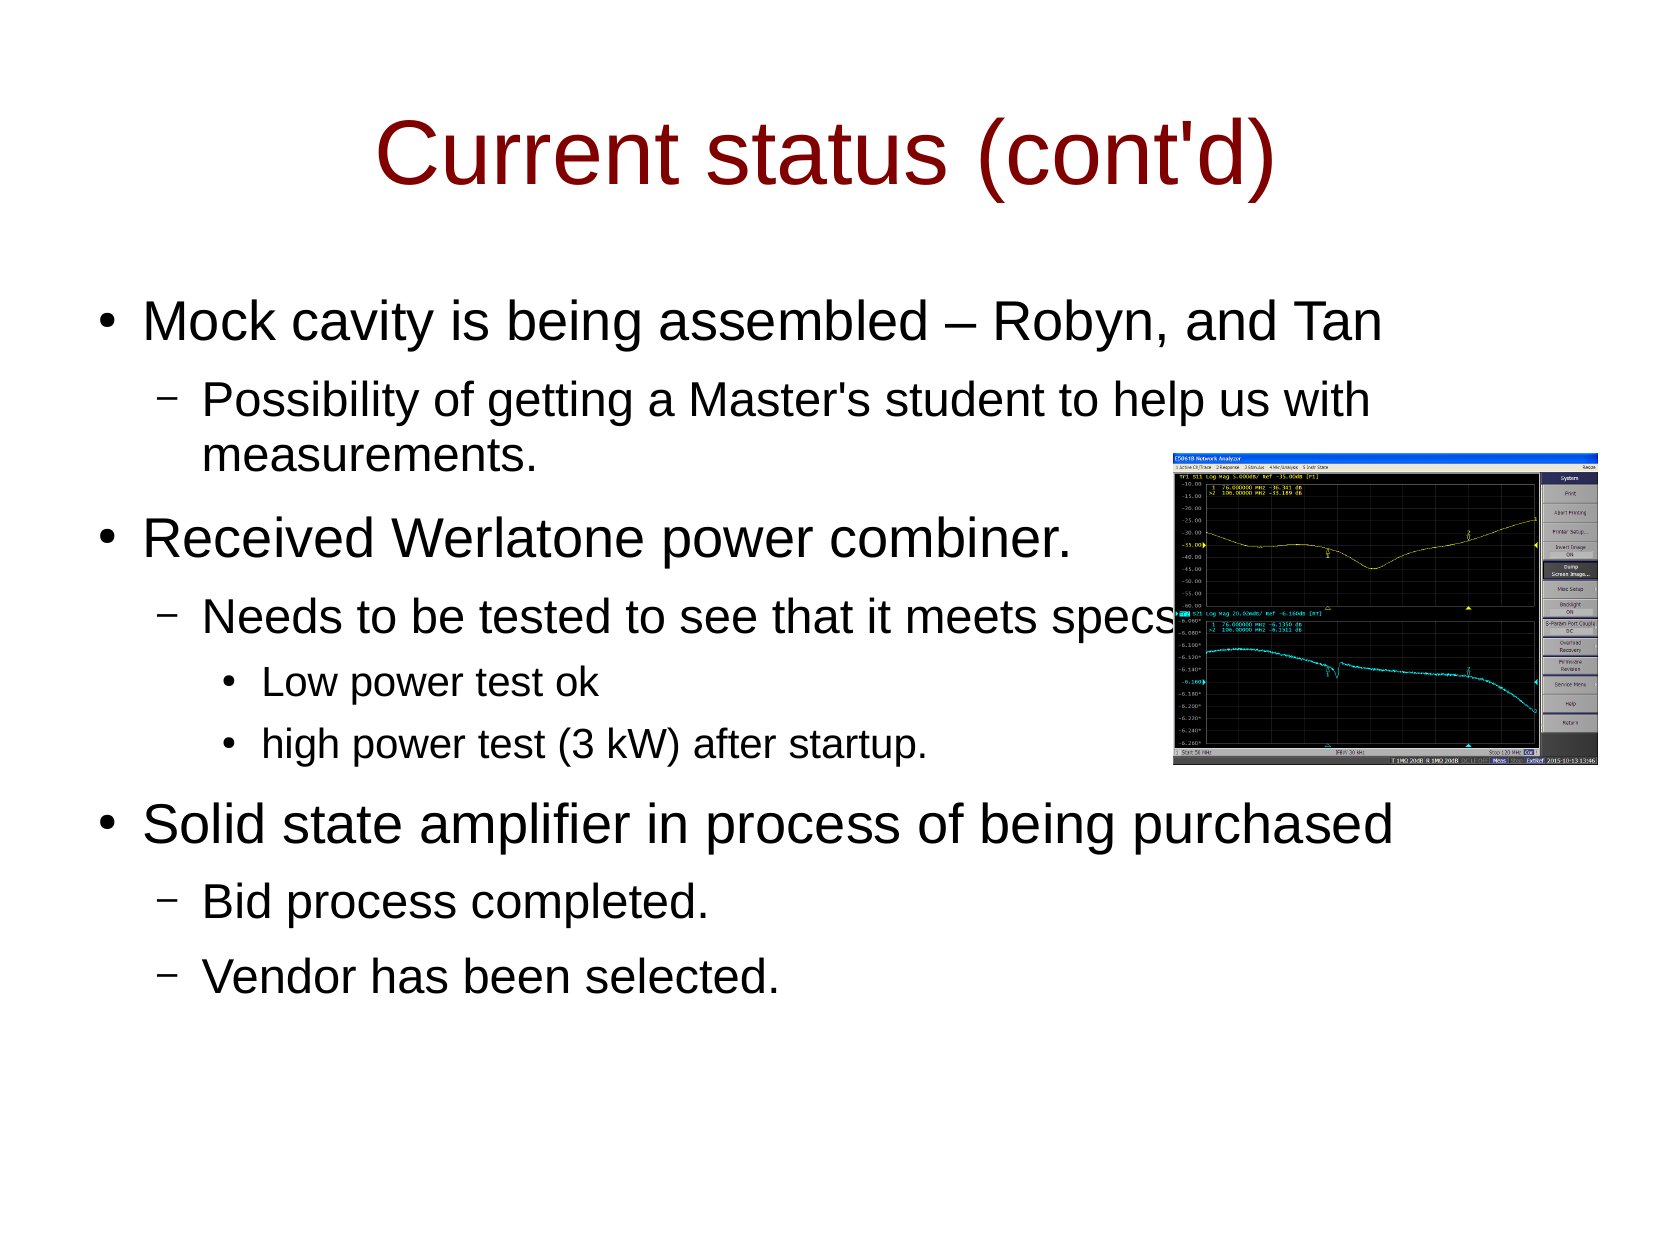

# Current status (cont'd)
Mock cavity is being assembled – Robyn, and Tan
Possibility of getting a Master's student to help us with measurements.
Received Werlatone power combiner.
Needs to be tested to see that it meets specs.
Low power test ok
high power test (3 kW) after startup.
Solid state amplifier in process of being purchased
Bid process completed.
Vendor has been selected.